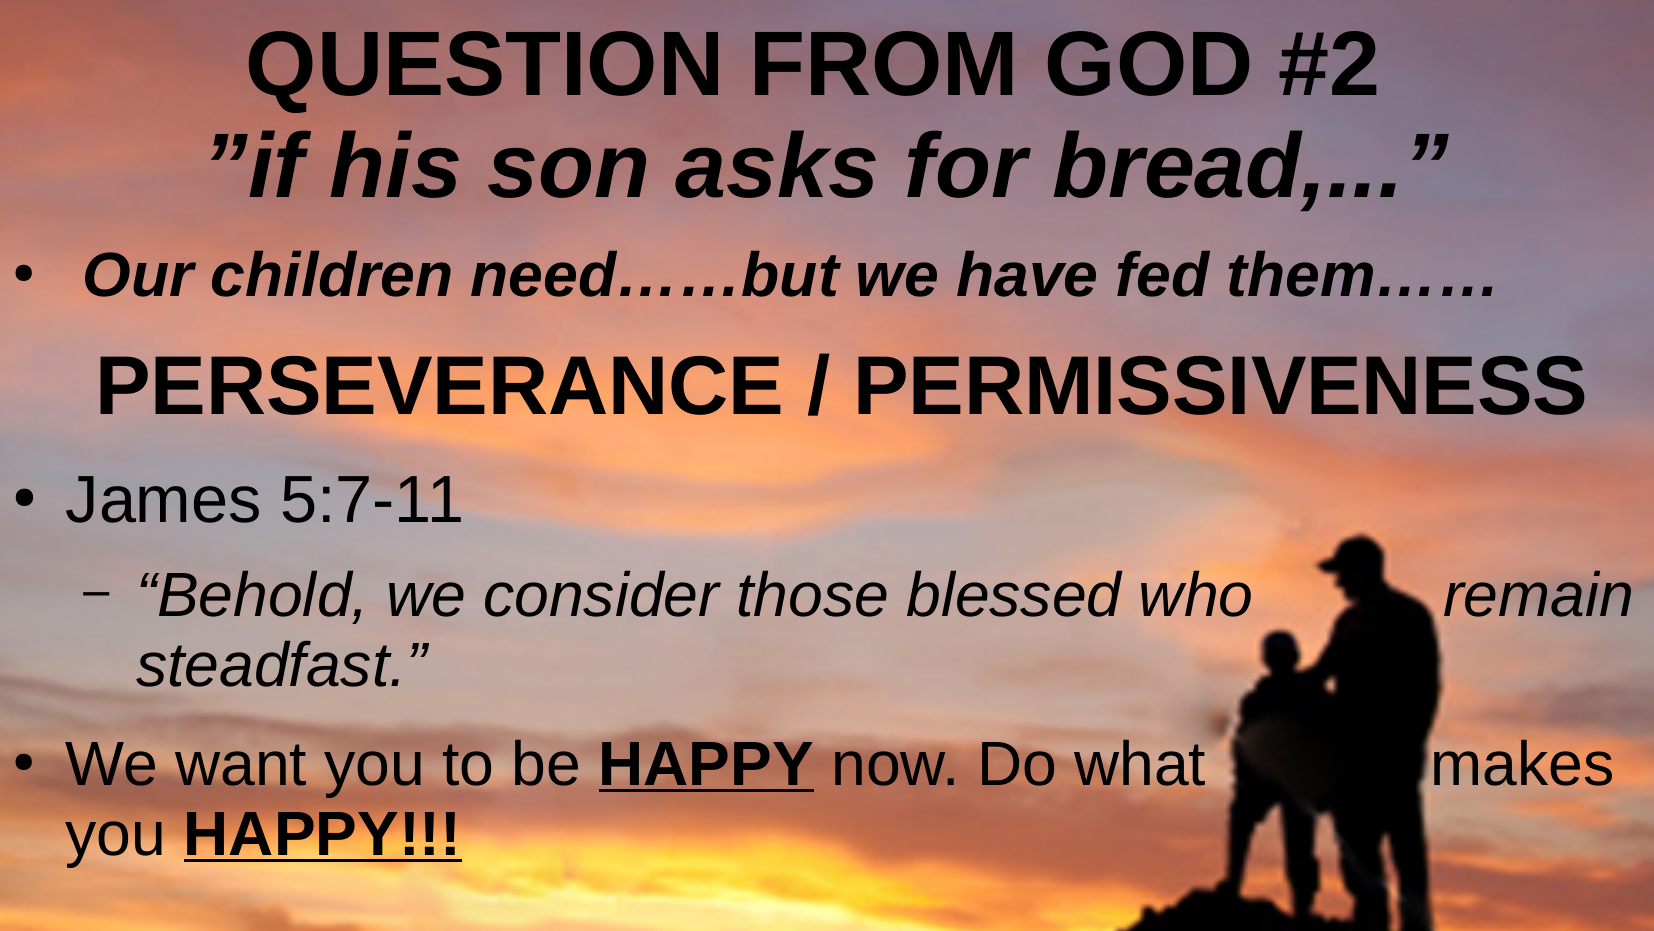

# QUESTION FROM GOD #2 ”if his son asks for bread,...”
 Our children need……but we have fed them……
PERSEVERANCE / PERMISSIVENESS
James 5:7-11
“Behold, we consider those blessed who remain steadfast.”
We want you to be HAPPY now. Do what makes you HAPPY!!!